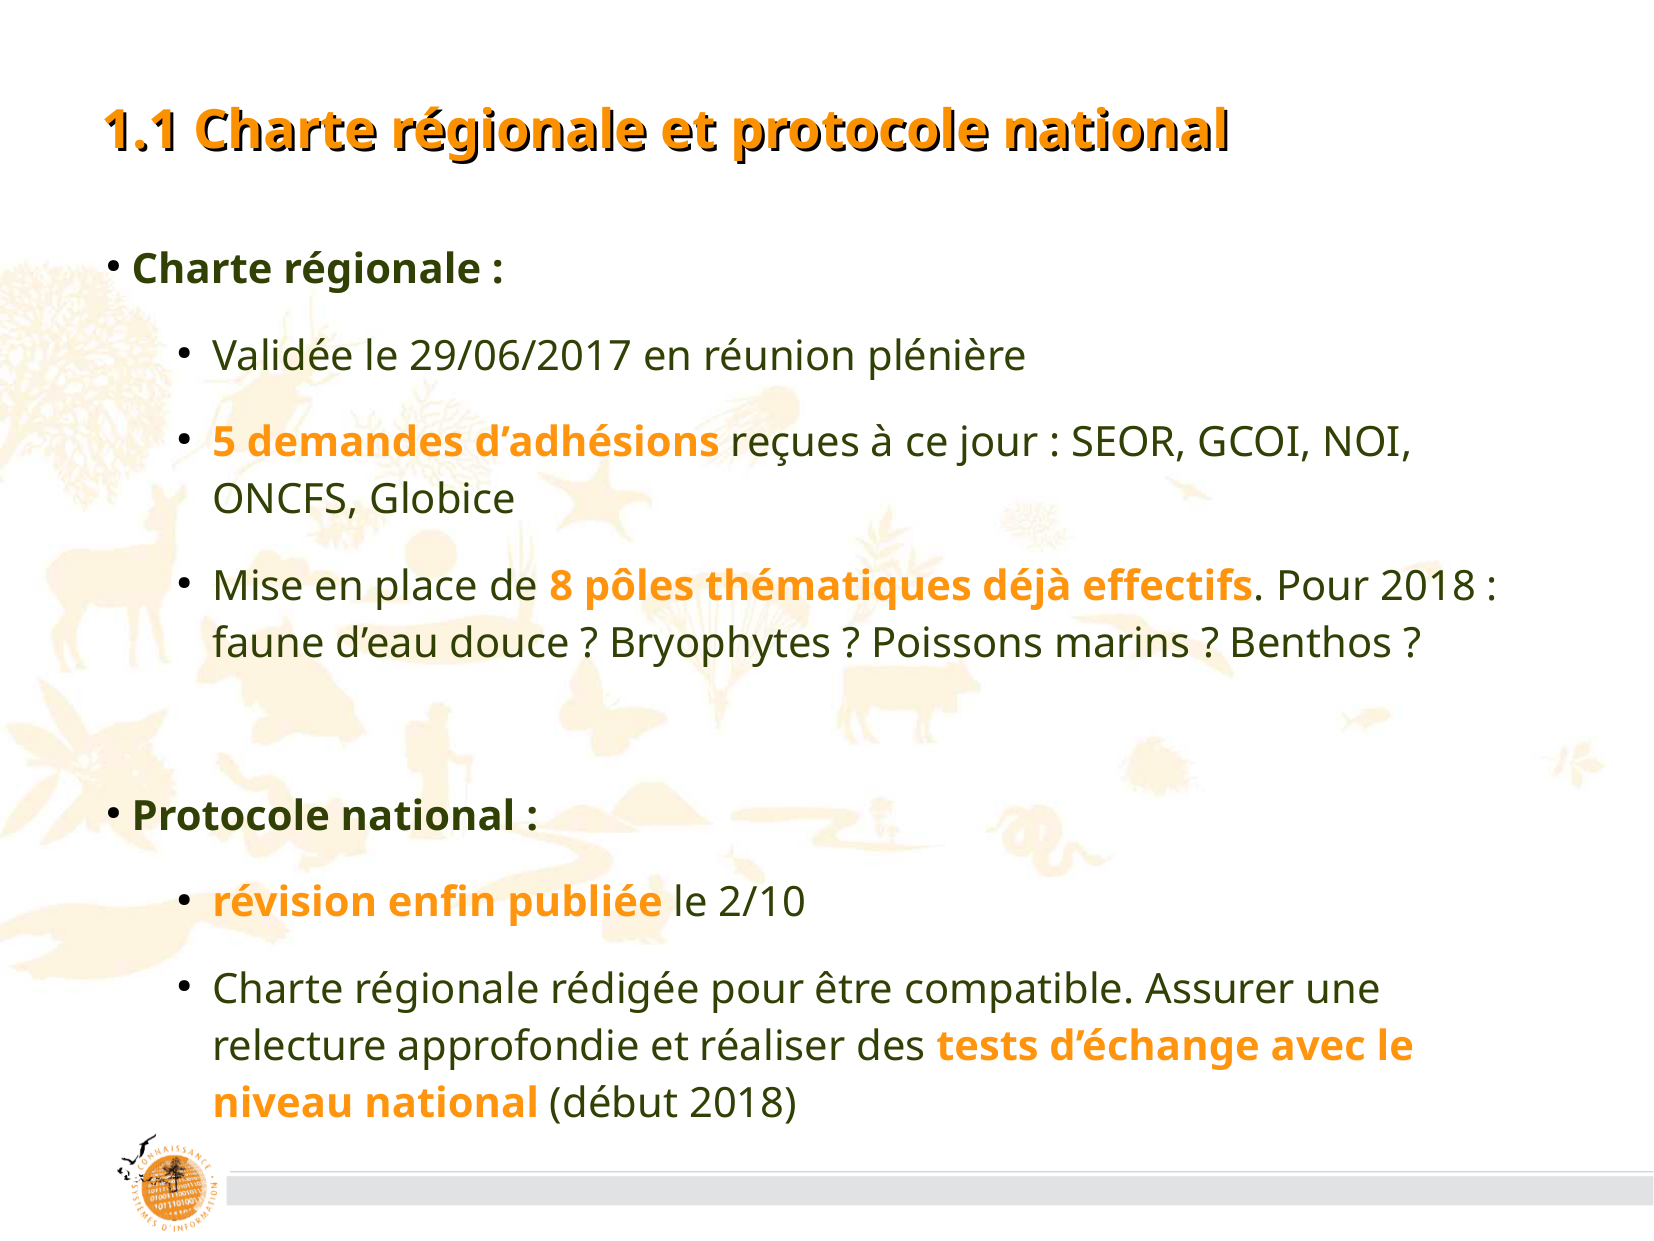

# 1.1 Charte régionale et protocole national
 Charte régionale :
Validée le 29/06/2017 en réunion plénière
5 demandes d’adhésions reçues à ce jour : SEOR, GCOI, NOI, ONCFS, Globice
Mise en place de 8 pôles thématiques déjà effectifs. Pour 2018 : faune d’eau douce ? Bryophytes ? Poissons marins ? Benthos ?
 Protocole national :
révision enfin publiée le 2/10
Charte régionale rédigée pour être compatible. Assurer une relecture approfondie et réaliser des tests d’échange avec le niveau national (début 2018)
GT ERC - 06/02/2015
5